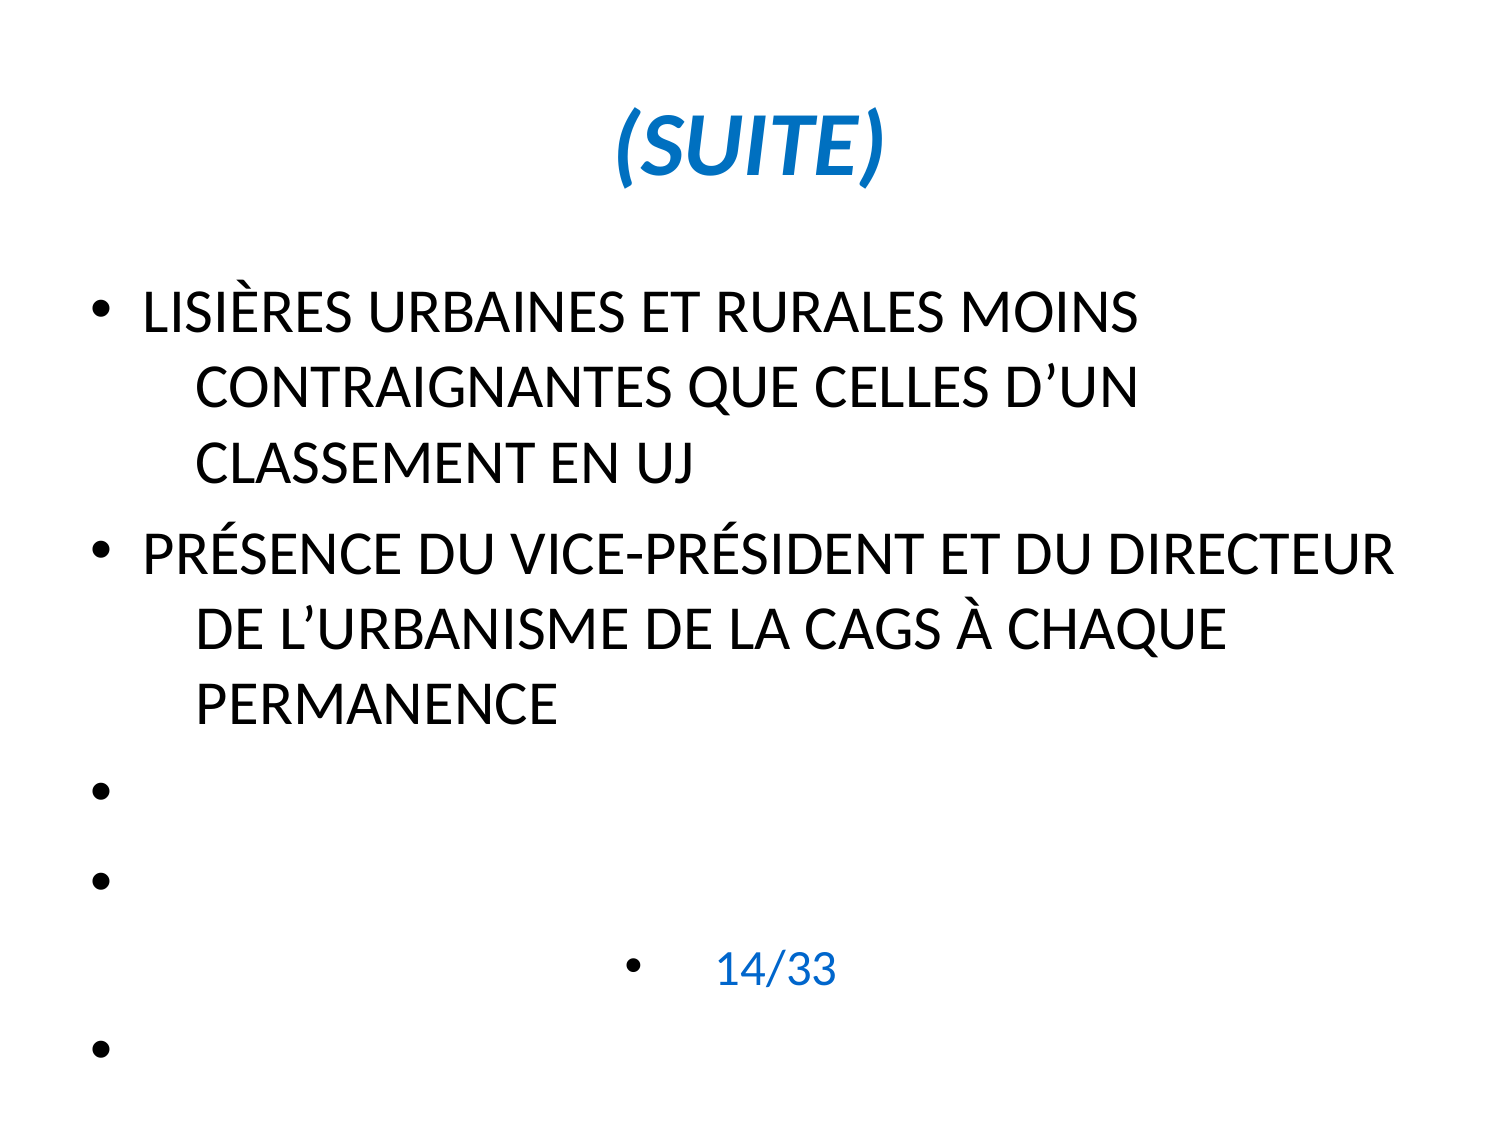

# (SUITE)
LISIÈRES URBAINES ET RURALES MOINS CONTRAIGNANTES QUE CELLES D’UN CLASSEMENT EN UJ
PRÉSENCE DU VICE-PRÉSIDENT ET DU DIRECTEUR DE L’URBANISME DE LA CAGS À CHAQUE PERMANENCE
14/33